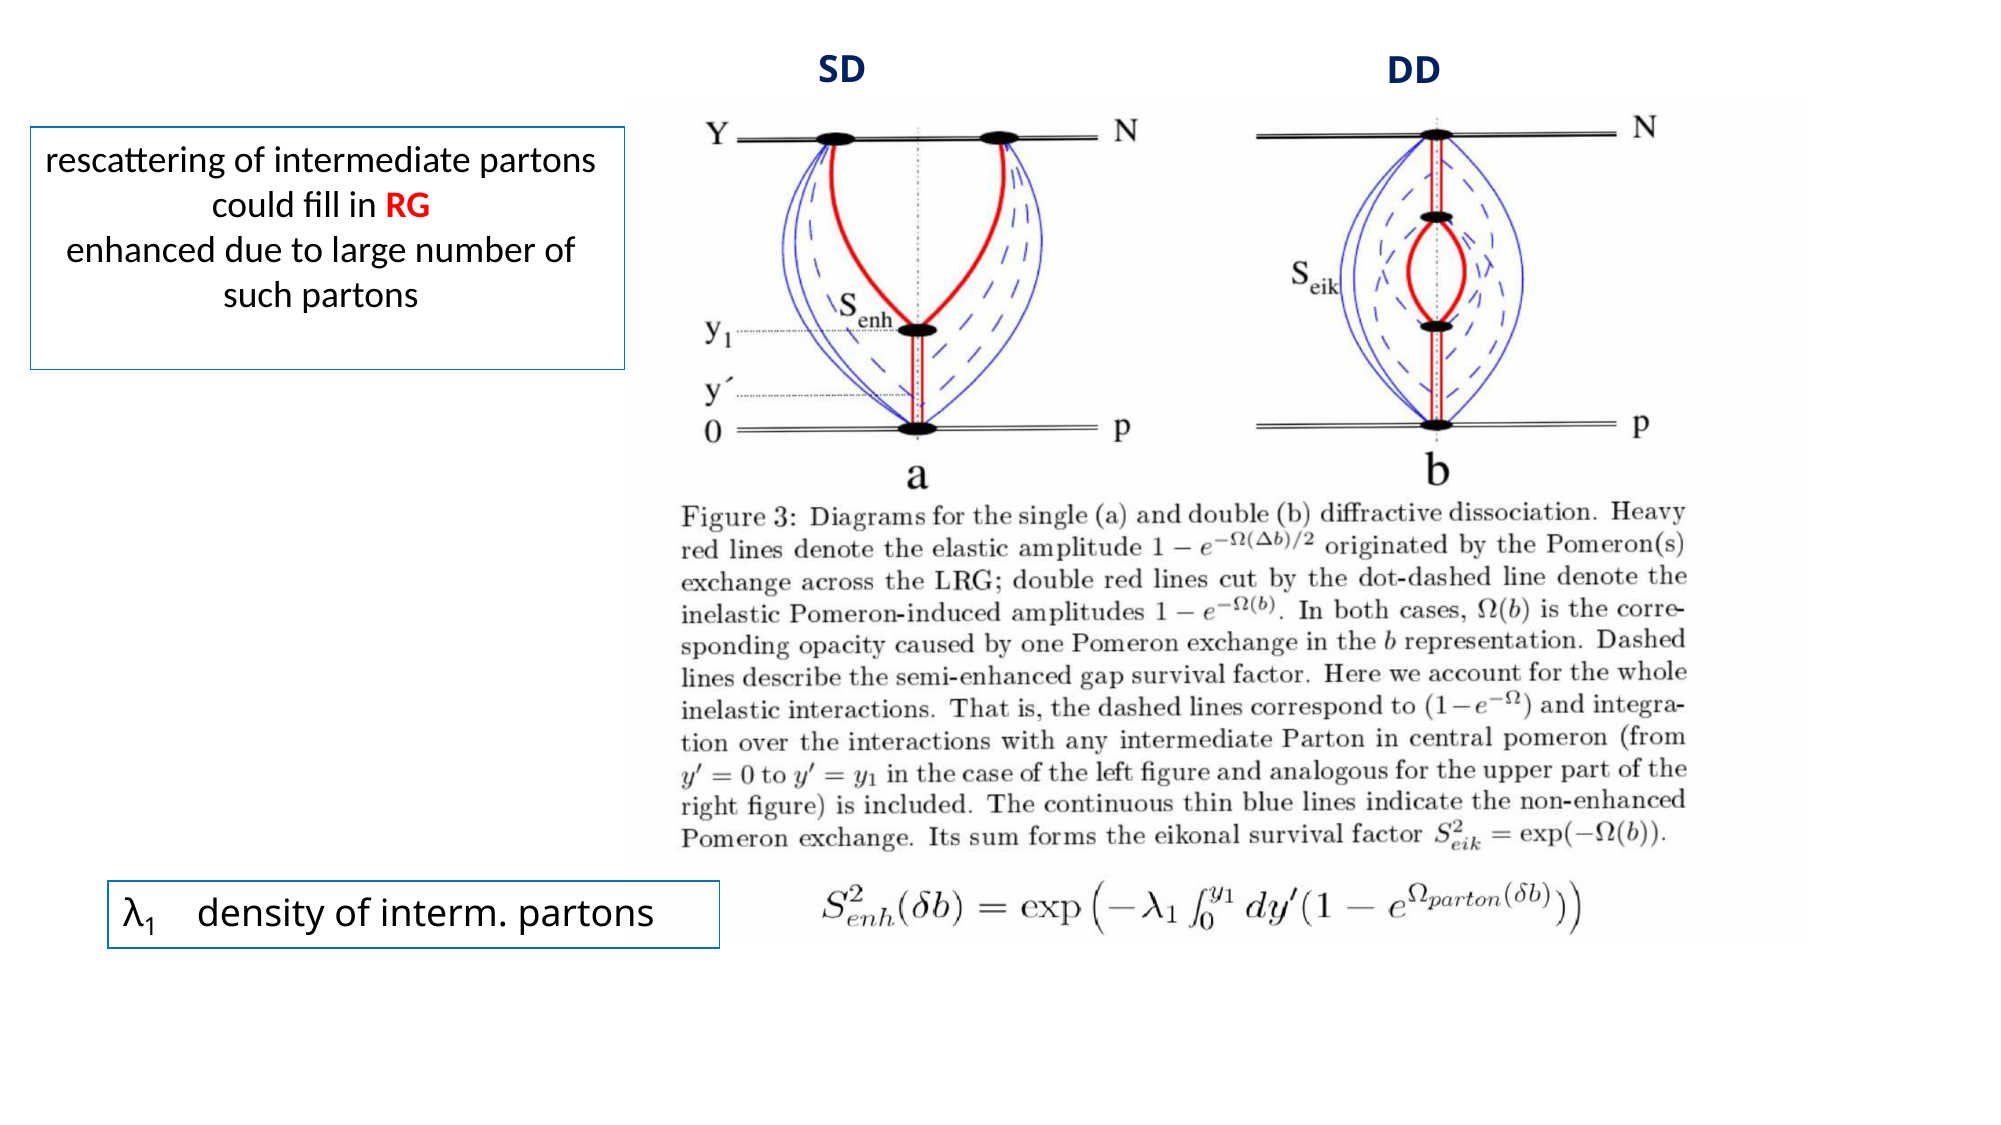

SD
DD
rescattering of intermediate partons
could fill in RG
enhanced due to large number of such partons
λ1 density of interm. partons